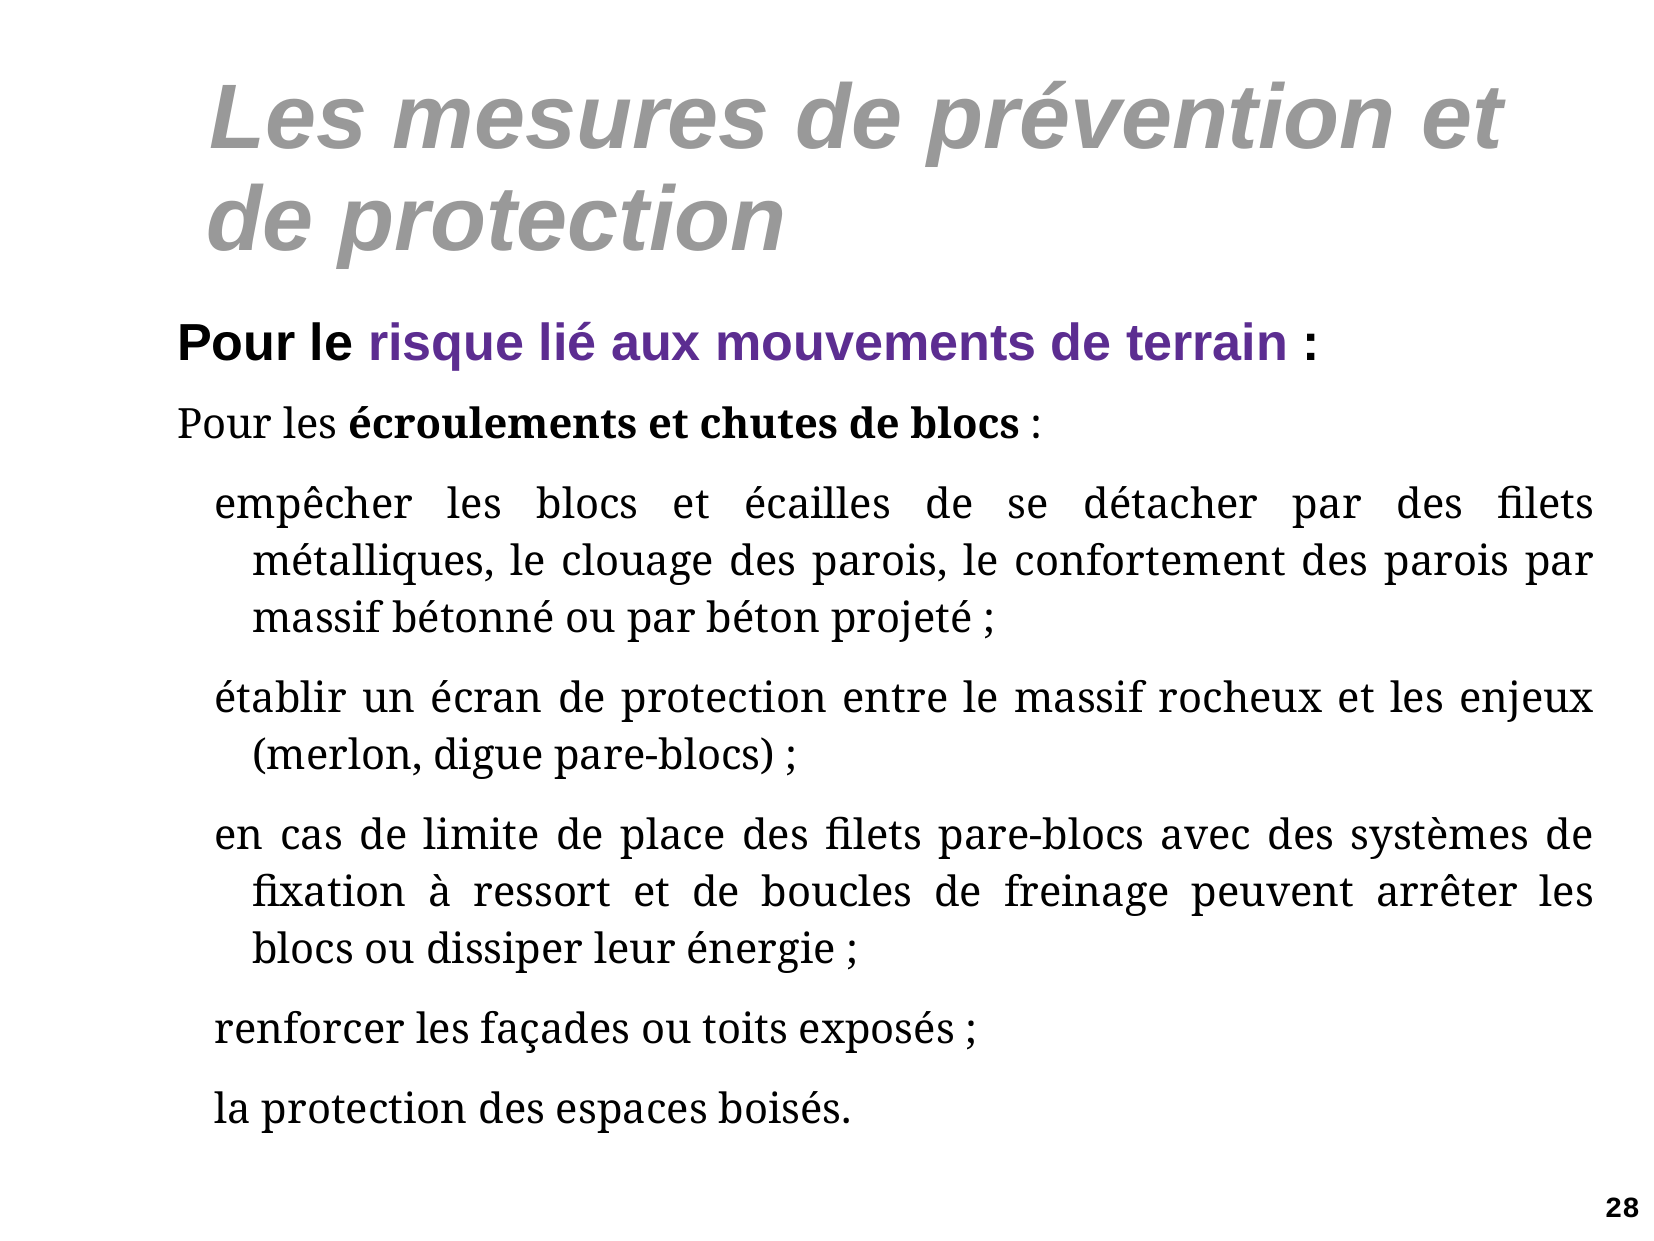

# Les mesures de prévention et de protection
Pour le risque lié aux mouvements de terrain :
Pour les écroulements et chutes de blocs :
empêcher les blocs et écailles de se détacher par des filets métalliques, le clouage des parois, le confortement des parois par massif bétonné ou par béton projeté ;
établir un écran de protection entre le massif rocheux et les enjeux (merlon, digue pare-blocs) ;
en cas de limite de place des filets pare-blocs avec des systèmes de fixation à ressort et de boucles de freinage peuvent arrêter les blocs ou dissiper leur énergie ;
renforcer les façades ou toits exposés ;
la protection des espaces boisés.